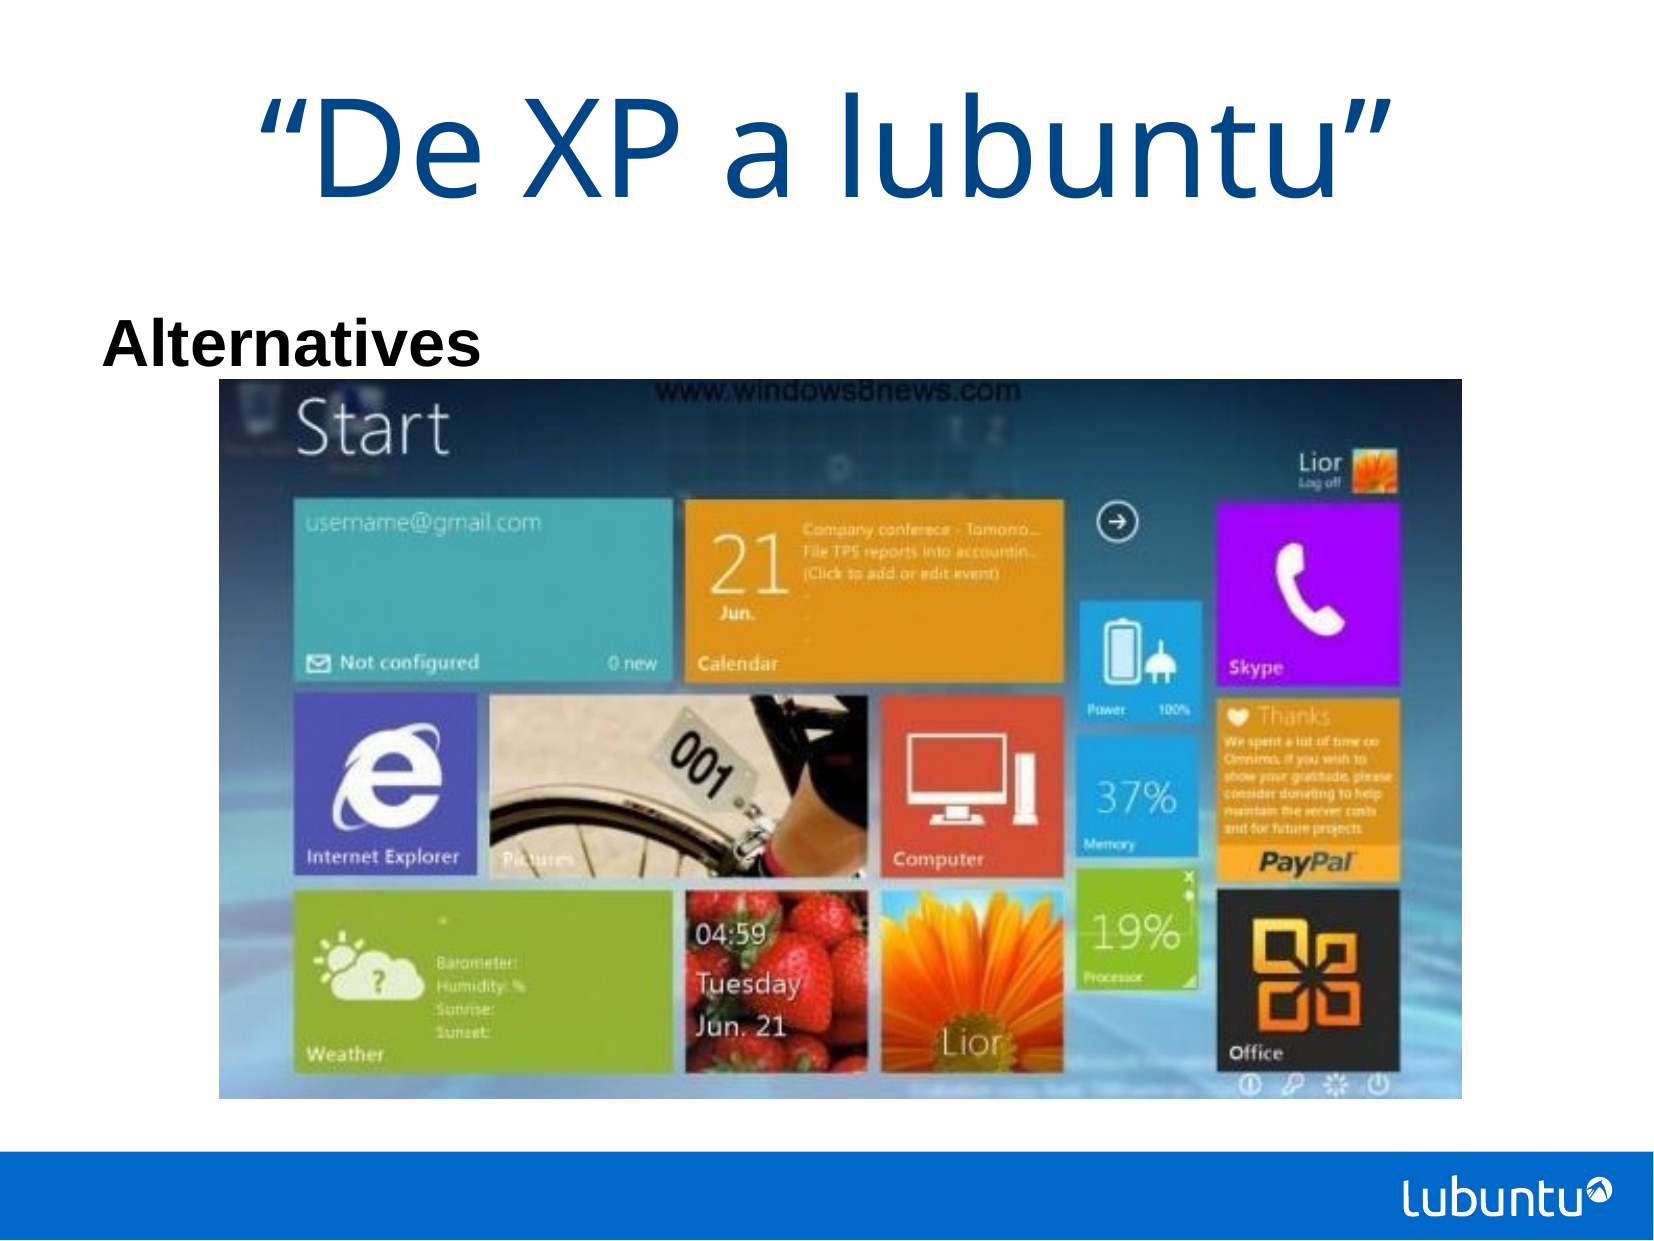

# “De XP a lubuntu”
Alternatives
-Actualitzar a Windows 8.1:
Microsoft us dóna, a la seva web, una orientació de les característiques mínimes que ha de tenir
 el vostre ordinador per fer funcionar el Windows 8.1 (recordeu que són mínims):
-Processador: 1 gigahertz (GHz) o més ràpid, amb suport
 per a PAE, NX, i SSE2
 (http://windows.microsoft.com/en-us/windows-)
-RAM: 1 gigabyte (32-bit) o 2 GB (64-bit)
-Espai lliure al disc dur: 16 GB (32-bit) o 20 GB (64-bit)
-Targeta gràfica: compatible amb Microsoft DirectX 9 i
amb el driver WDDM